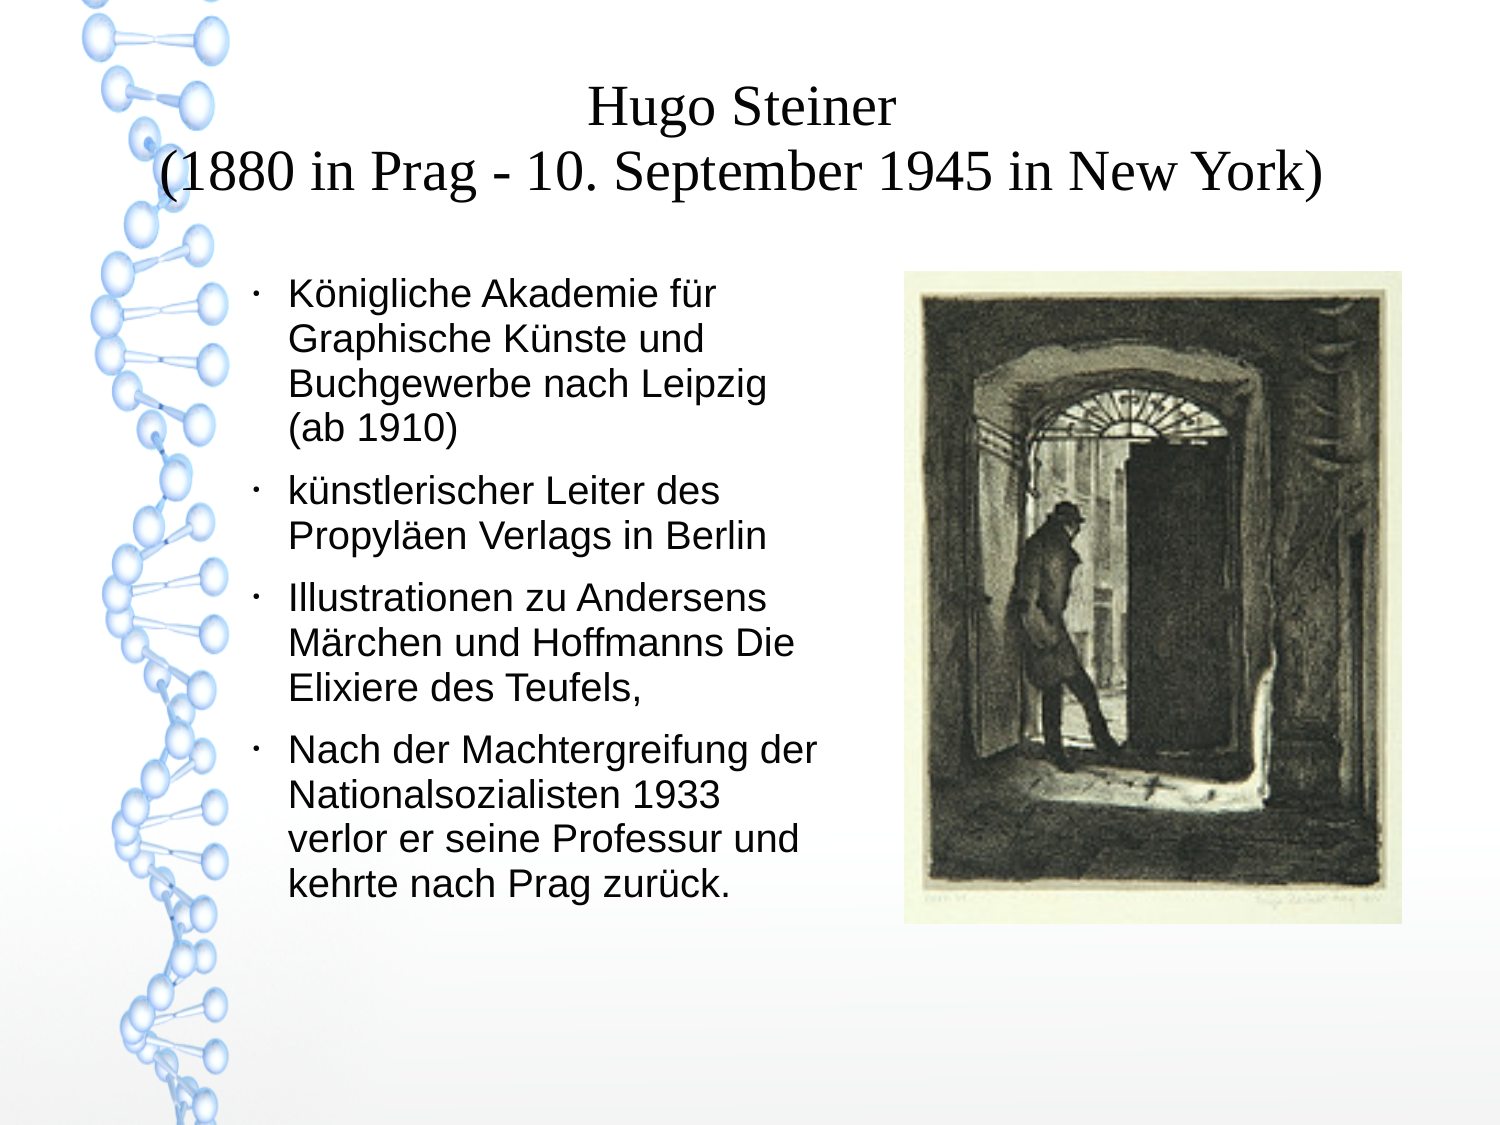

# Hugo Steiner (1880 in Prag - 10. September 1945 in New York)
Königliche Akademie für Graphische Künste und Buchgewerbe nach Leipzig (ab 1910)
künstlerischer Leiter des Propyläen Verlags in Berlin
Illustrationen zu Andersens Märchen und Hoffmanns Die Elixiere des Teufels,
Nach der Machtergreifung der Nationalsozialisten 1933 verlor er seine Professur und kehrte nach Prag zurück.